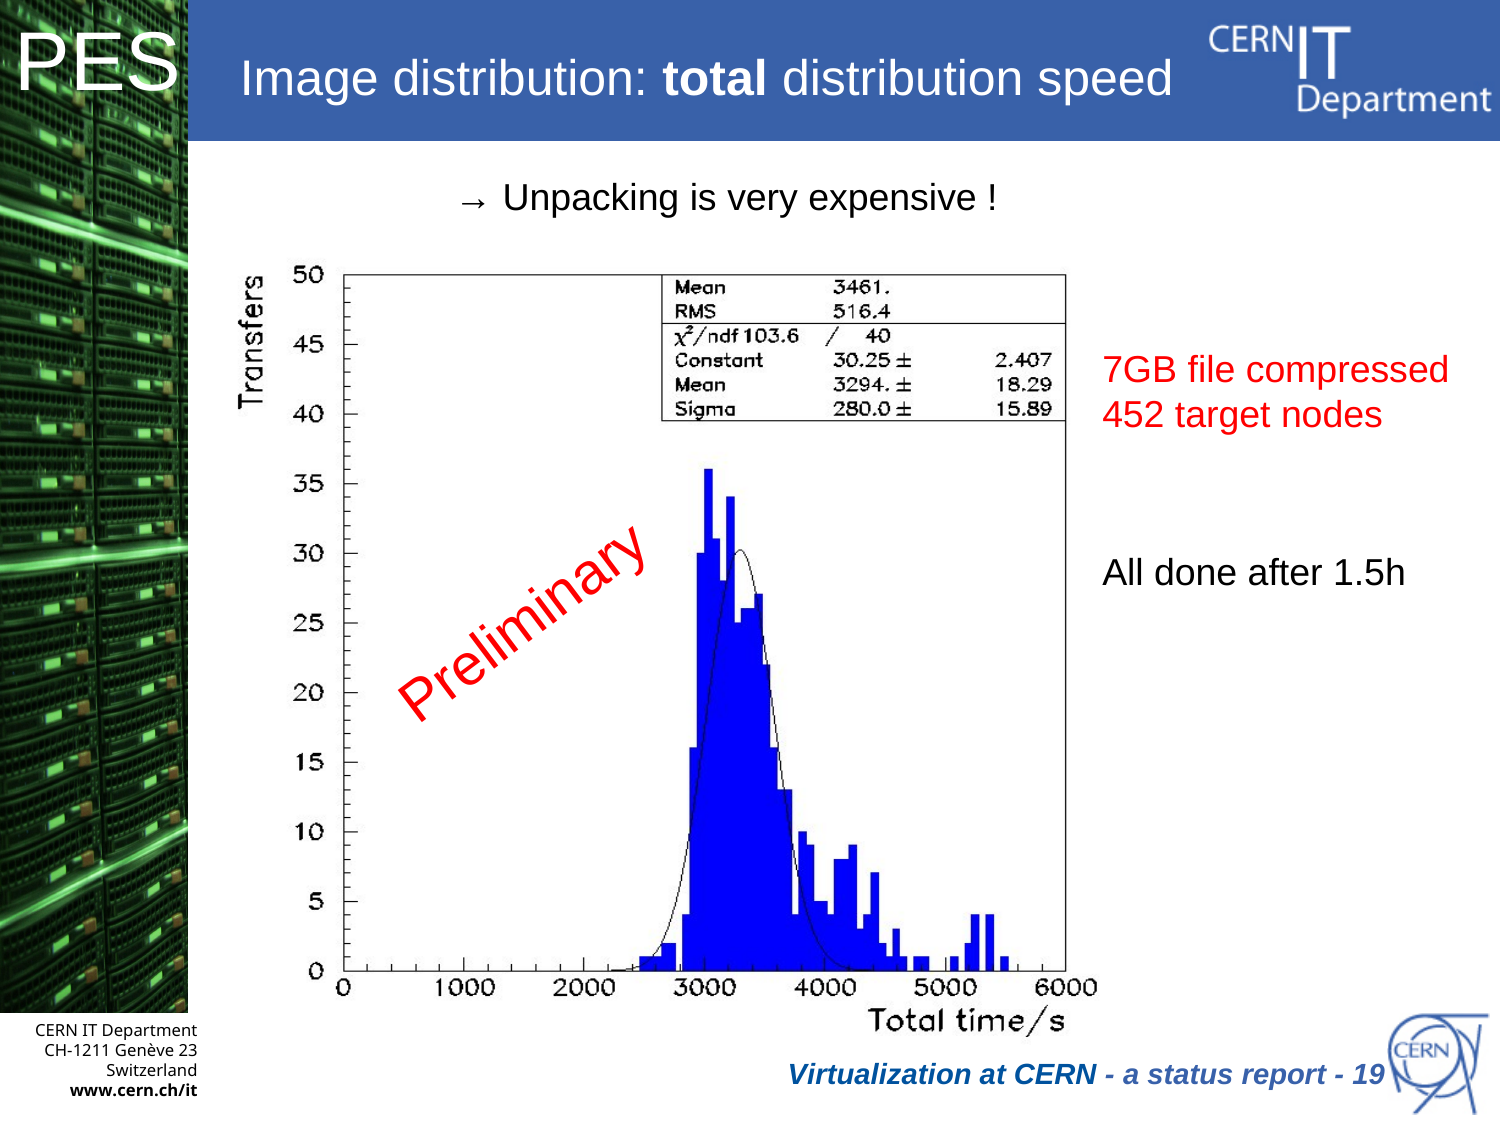

Image distribution: total distribution speed
→ Unpacking is very expensive !
7GB file compressed
452 target nodes
All done after 1.5h
Preliminary
Batch virtualization project at CERN